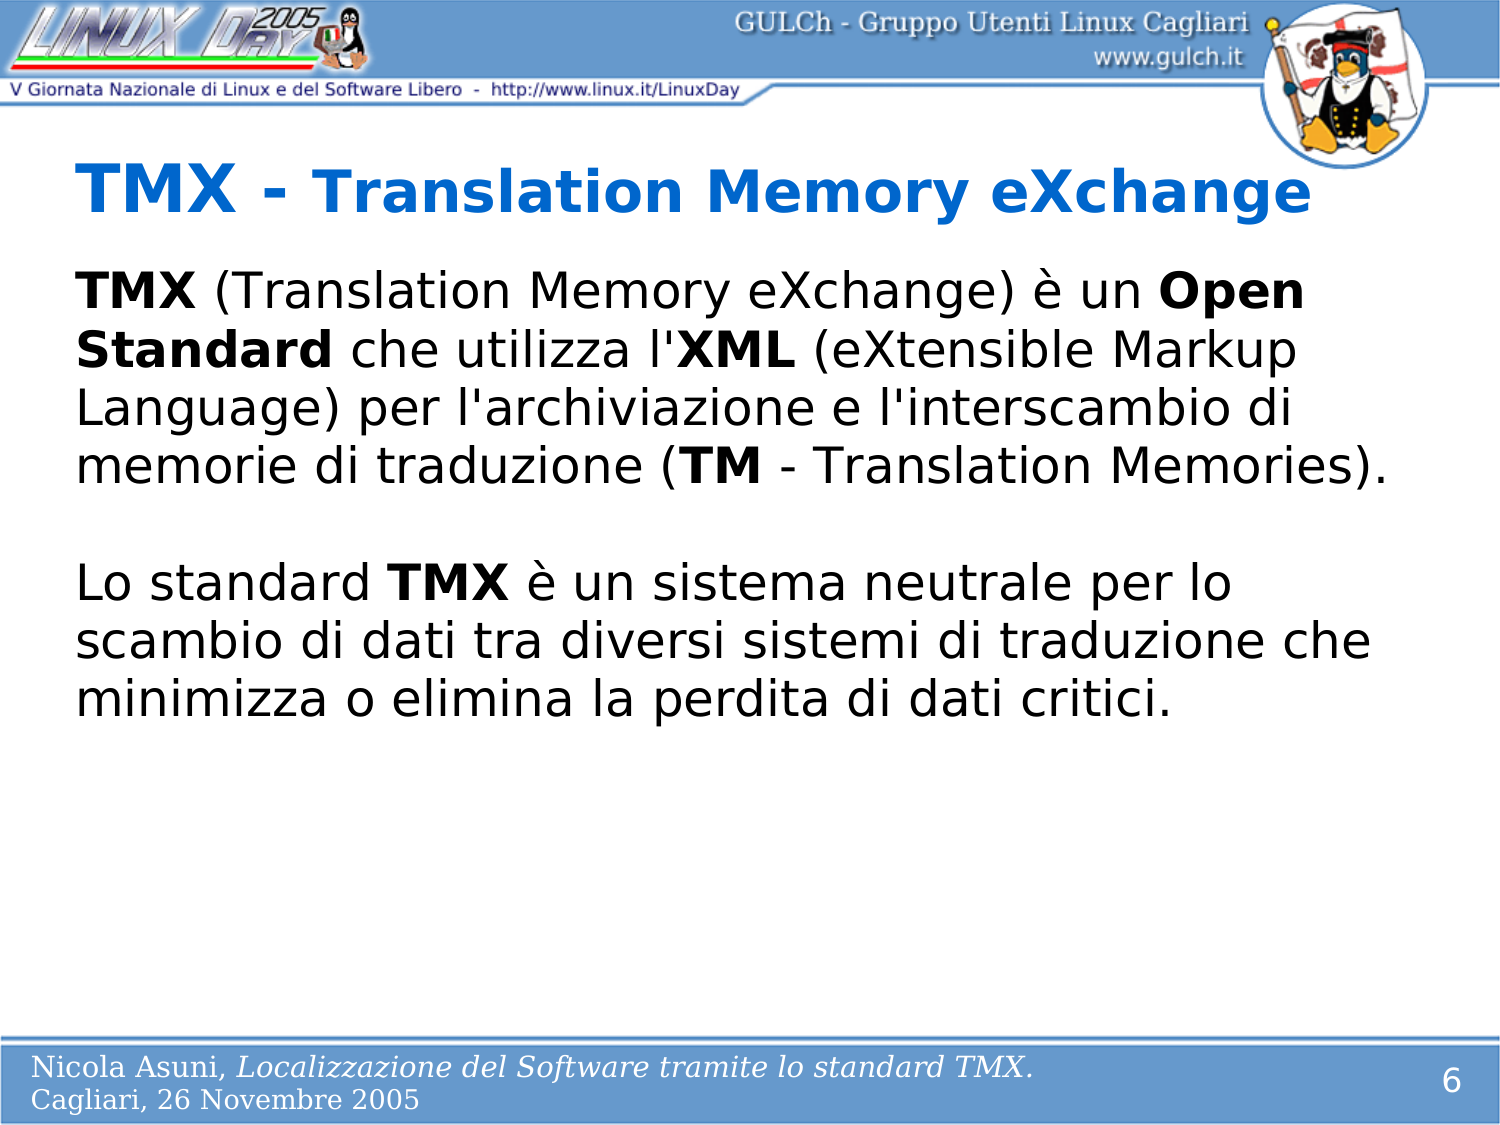

TMX - Translation Memory eXchange
TMX (Translation Memory eXchange) è un Open Standard che utilizza l'XML (eXtensible Markup Language) per l'archiviazione e l'interscambio di memorie di traduzione (TM - Translation Memories).
Lo standard TMX è un sistema neutrale per lo scambio di dati tra diversi sistemi di traduzione che minimizza o elimina la perdita di dati critici.